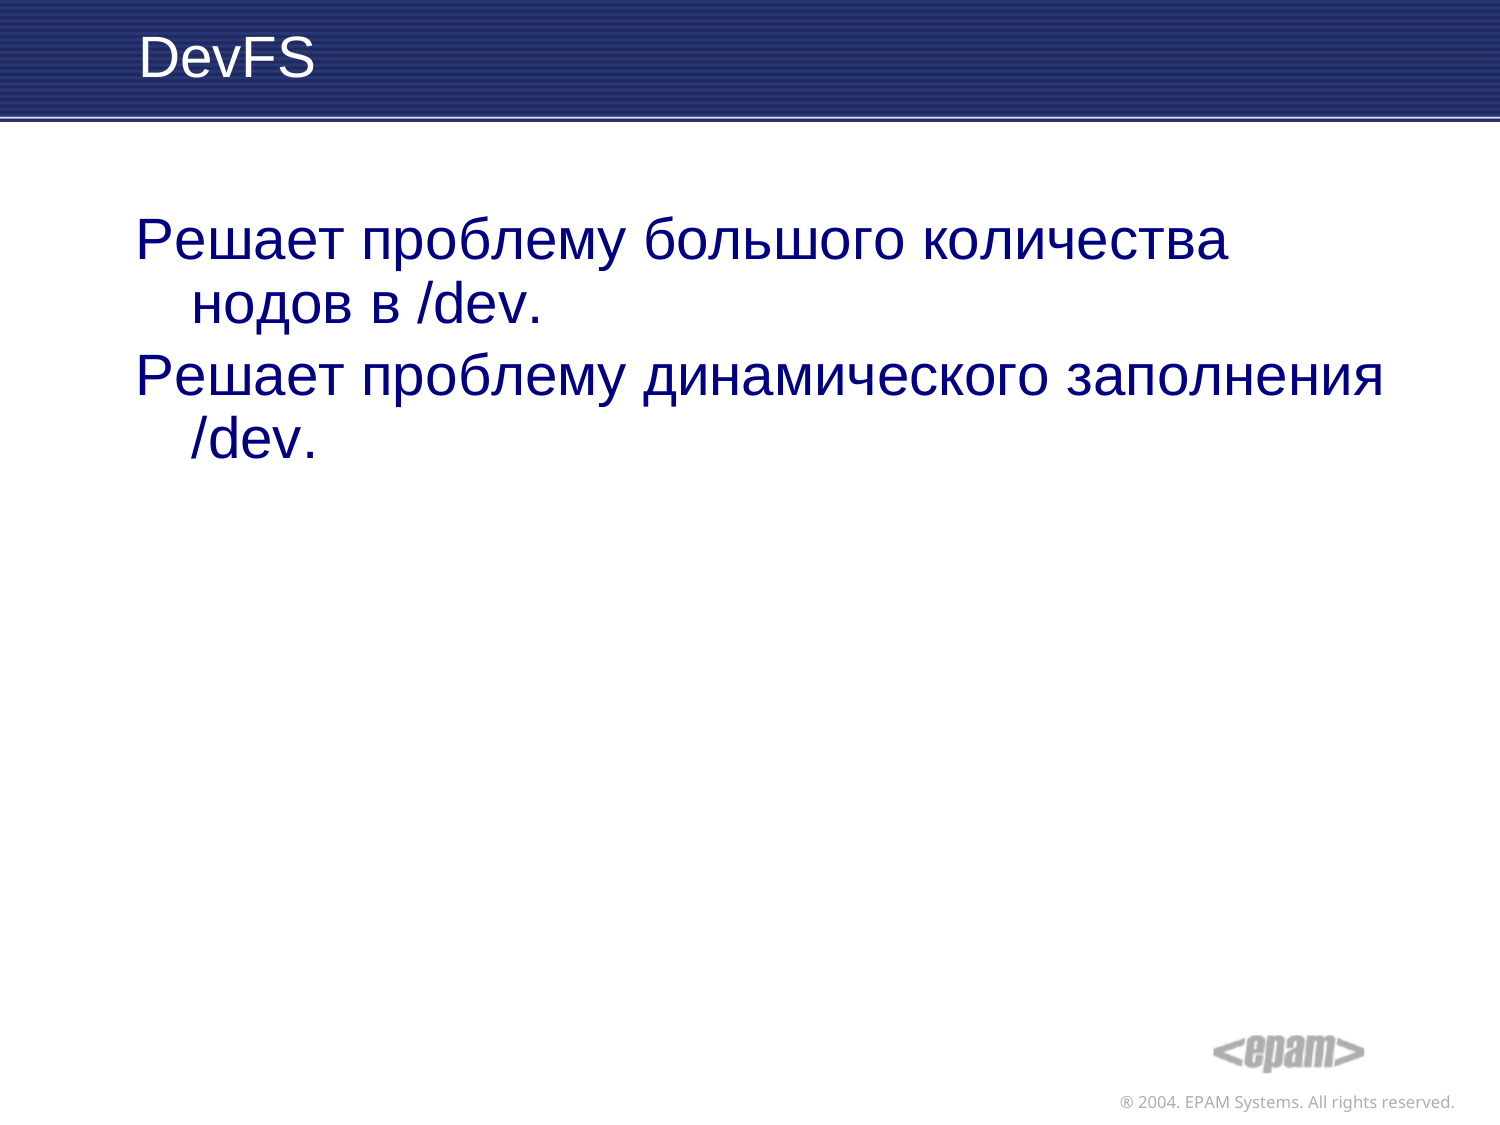

# DevFS
Решает проблему большого количества нодов в /dev.
Решает проблему динамического заполнения /dev.